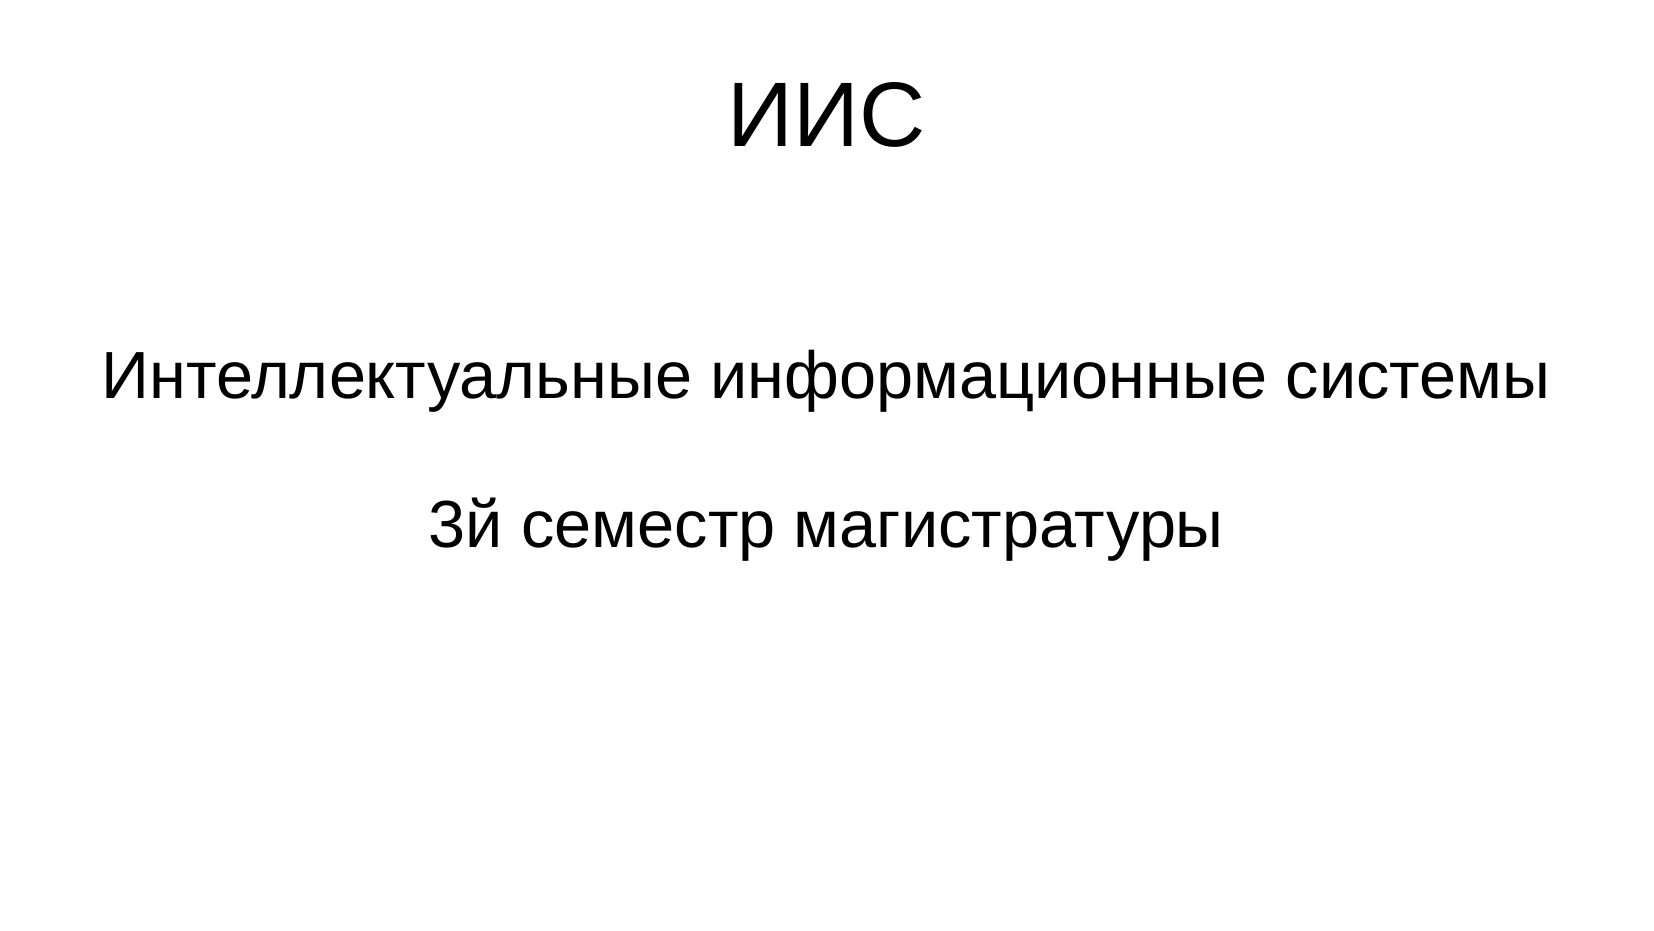

# ИИС
Интеллектуальные информационные системы
3й семестр магистратуры